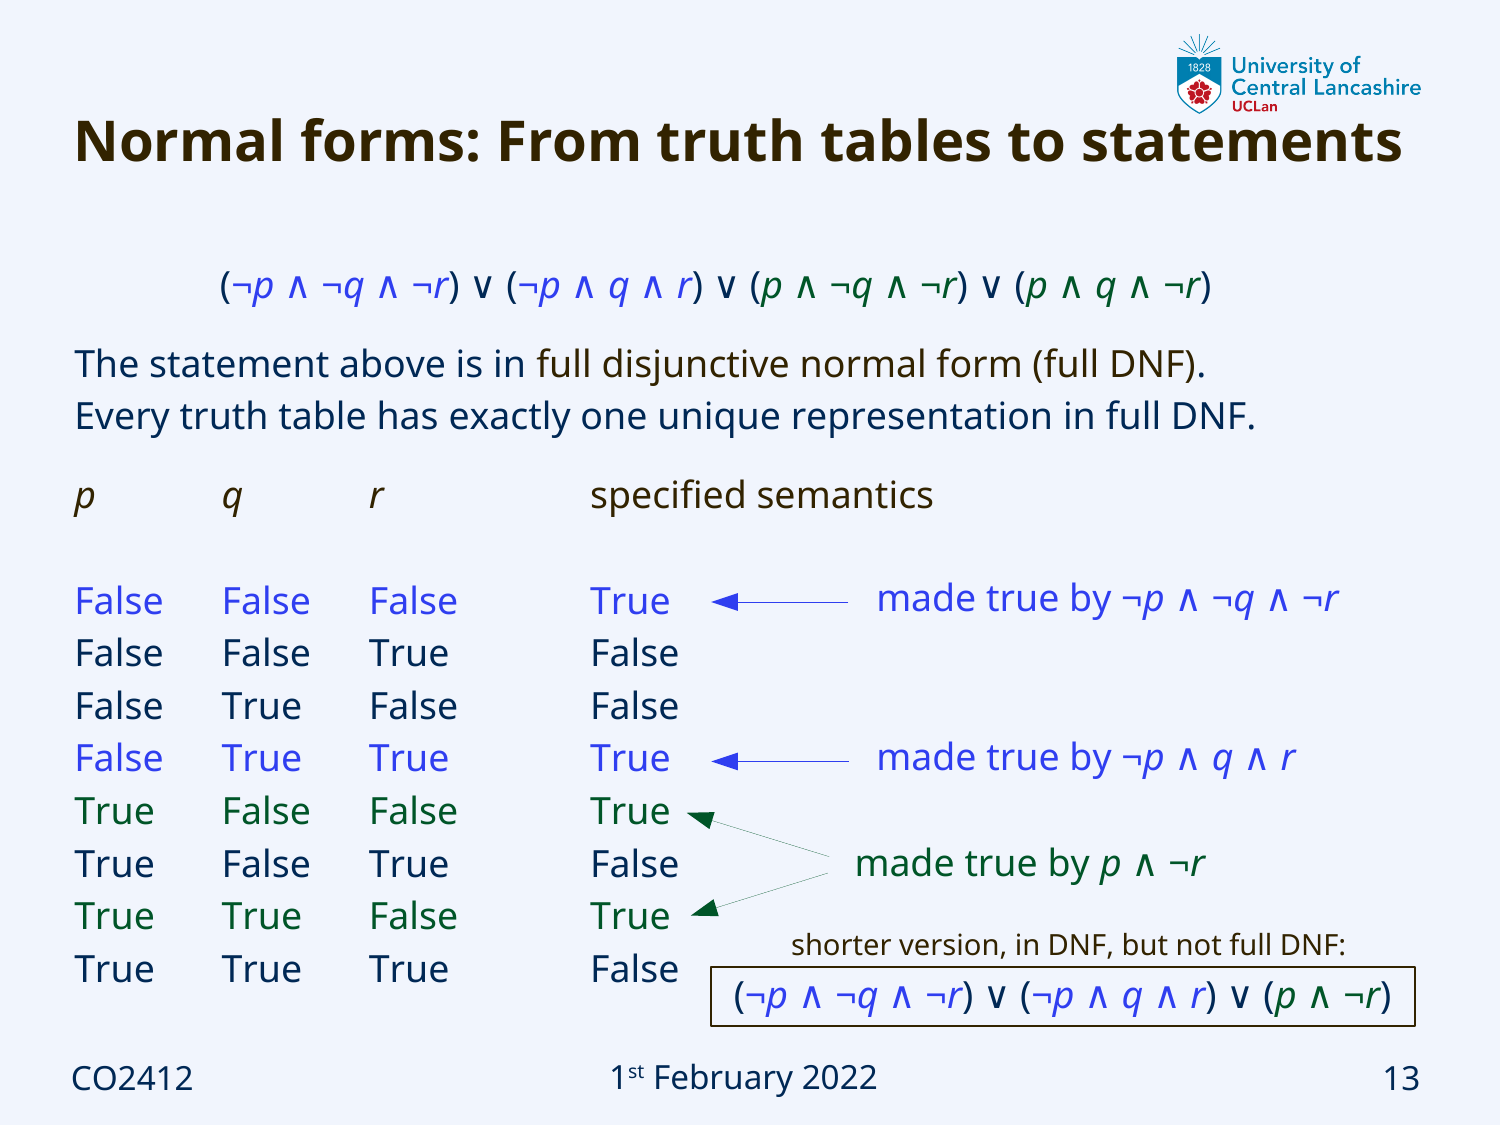

# Normal forms: From truth tables to statements
(¬p ∧ ¬q ∧ ¬r) ∨ (¬p ∧ q ∧ r) ∨ (p ∧ ¬q ∧ ¬r) ∨ (p ∧ q ∧ ¬r)
The statement above is in full disjunctive normal form (full DNF).
Every truth table has exactly one unique representation in full DNF.
p		q		r			specified semantics
False	False	False		True
False	False	True		False
False	True	False		False
False	True	True		True
True	False	False		True
True	False	True		False
True	True	False		True
True	True	True		False
made true by ¬p ∧ ¬q ∧ ¬r
made true by ¬p ∧ q ∧ r
made true by p ∧ ¬r
shorter version, in DNF, but not full DNF:
(¬p ∧ ¬q ∧ ¬r) ∨ (¬p ∧ q ∧ r) ∨ (p ∧ ¬r)